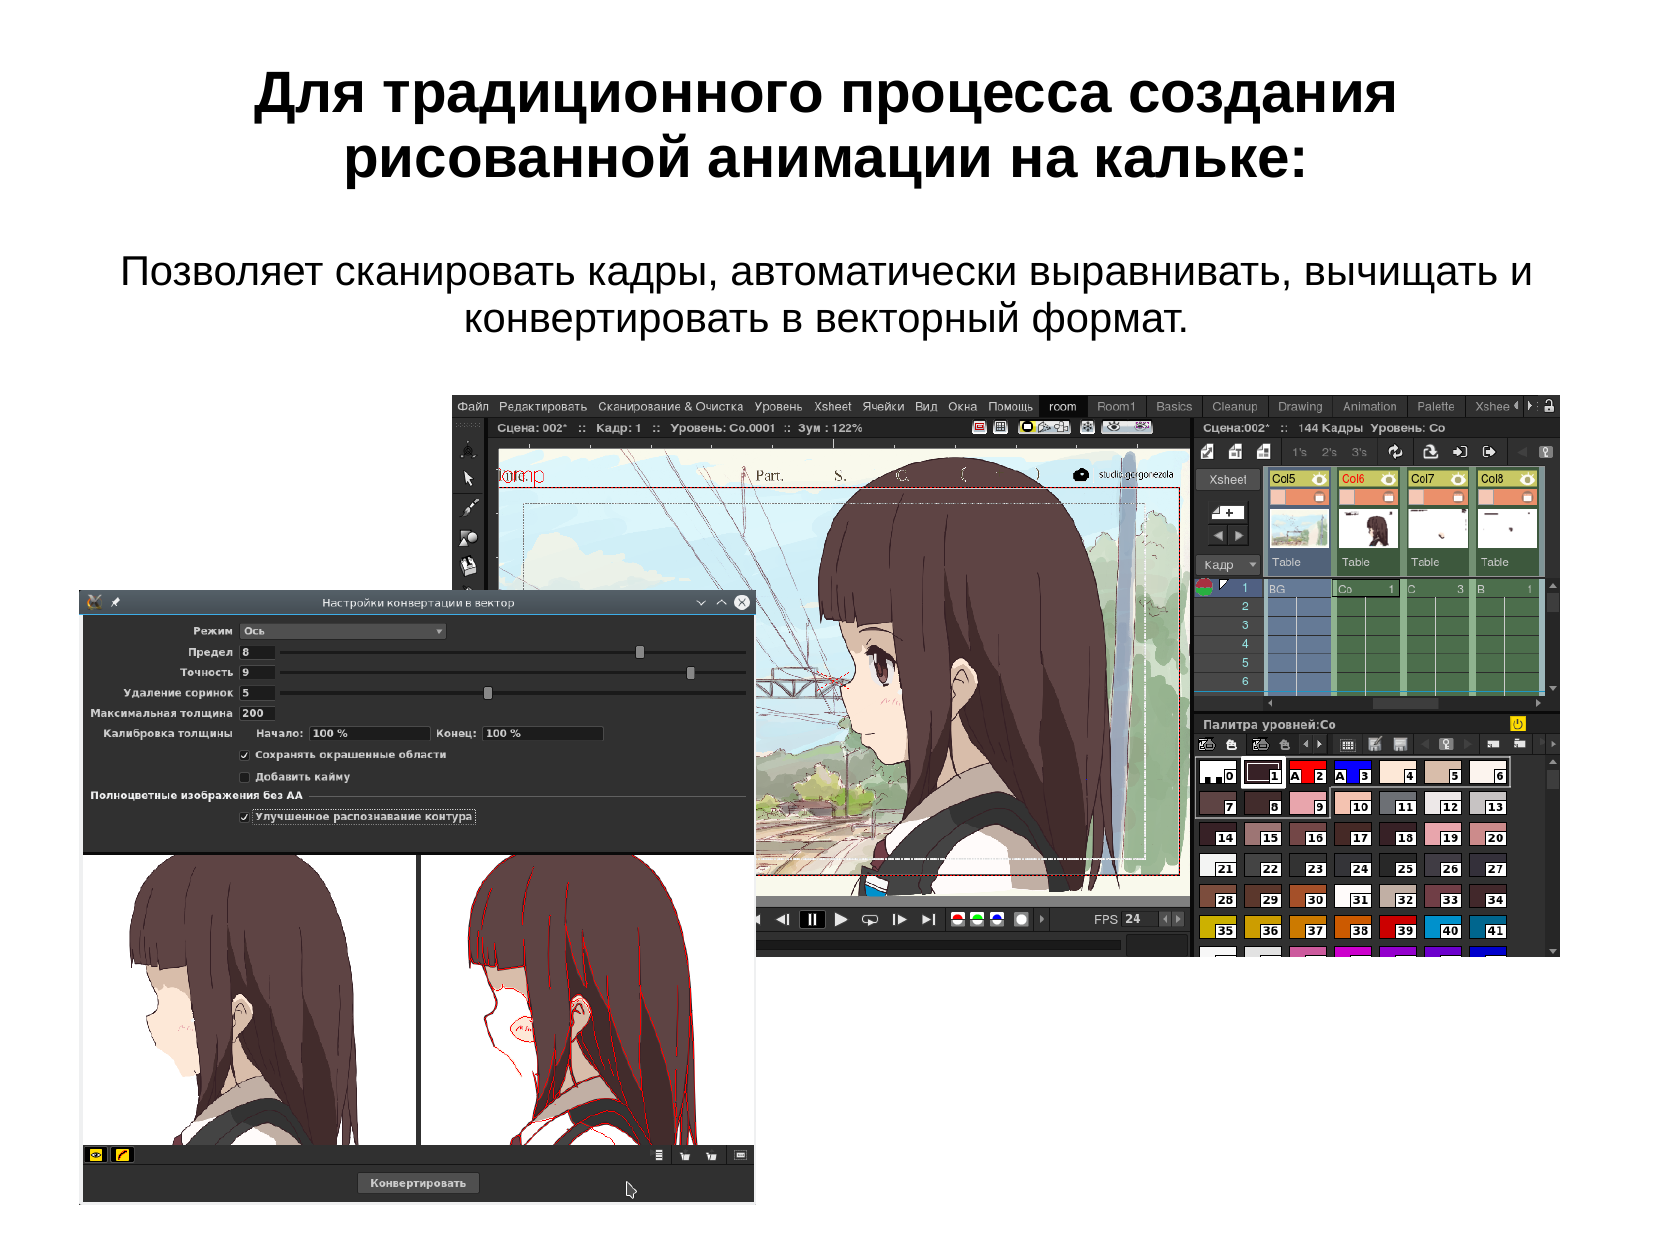

# Для традиционного процесса создания рисованной анимации на кальке:
Позволяет сканировать кадры, автоматически выравнивать, вычищать и конвертировать в векторный формат.